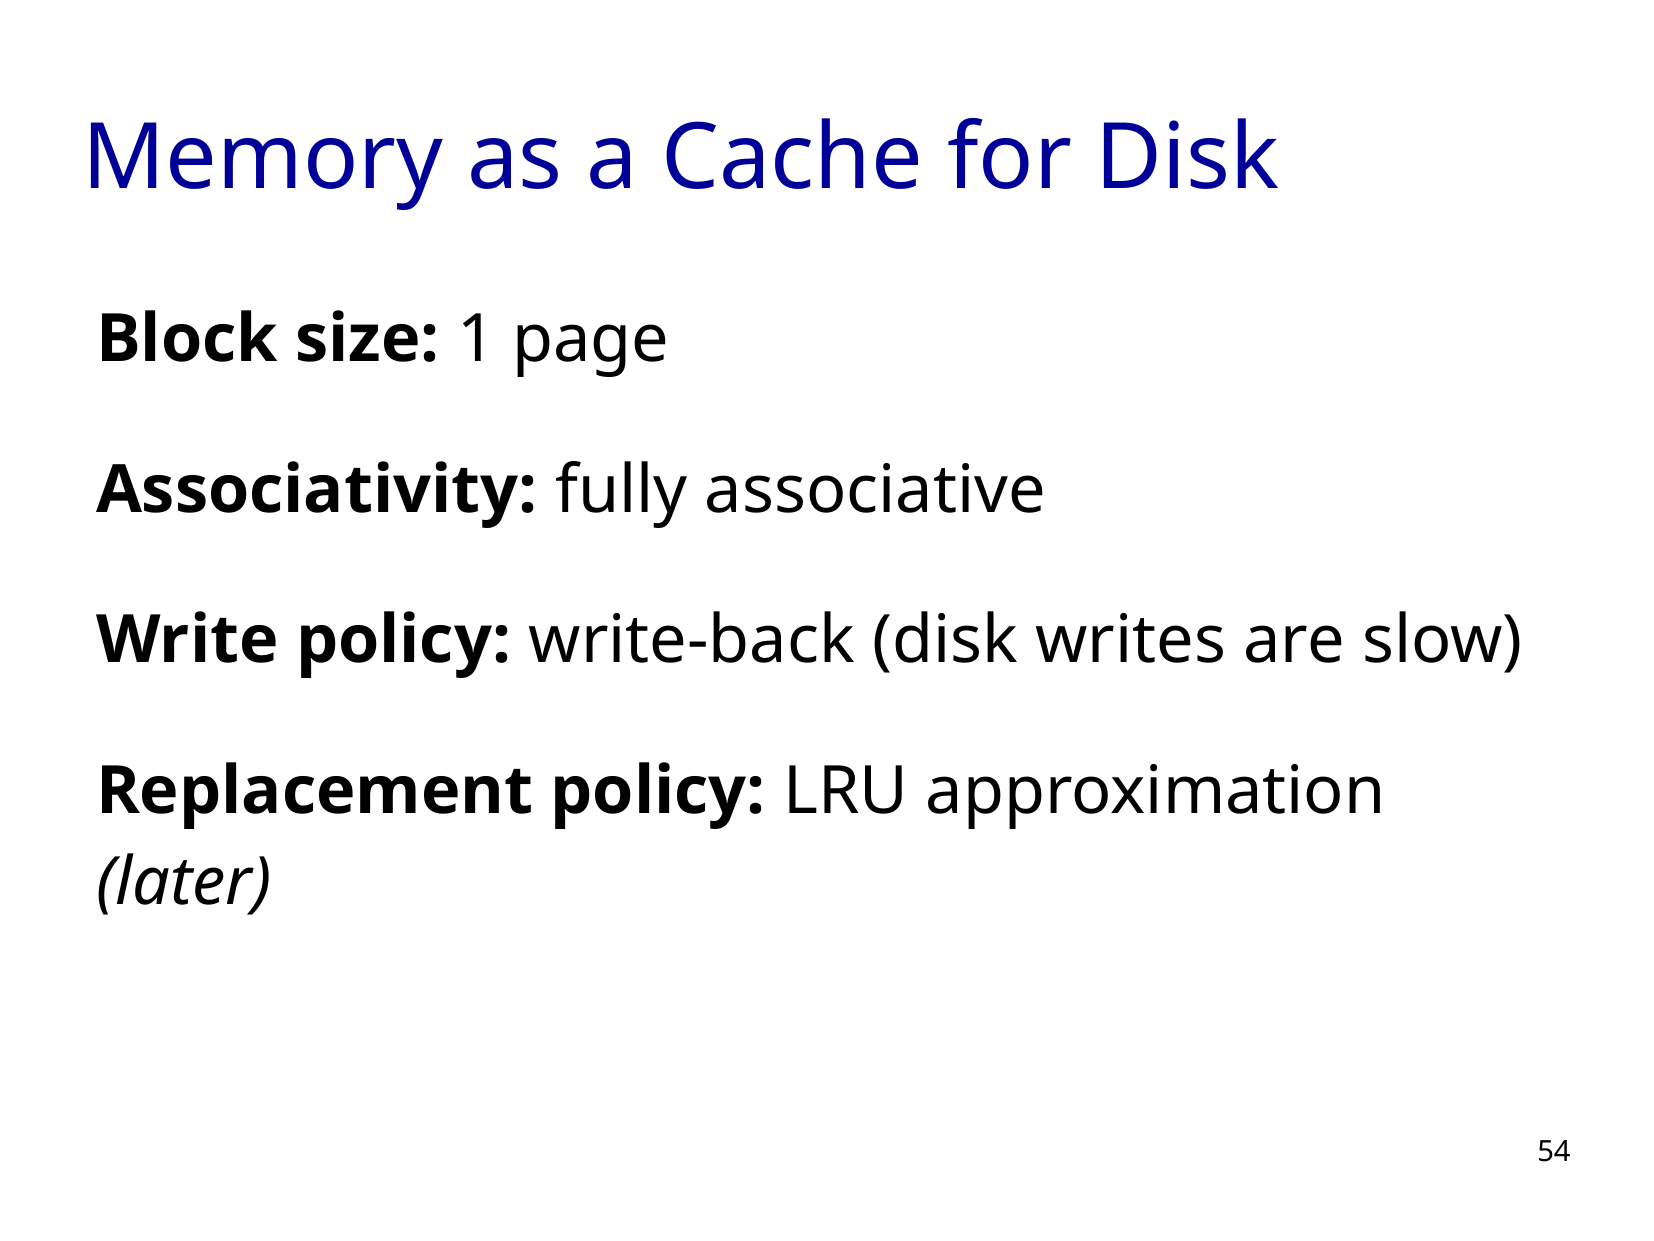

# Memory as a Cache for Disk
Block size: 1 page
Associativity: fully associative
Write policy: write-back (disk writes are slow)
Replacement policy: LRU approximation (later)
54